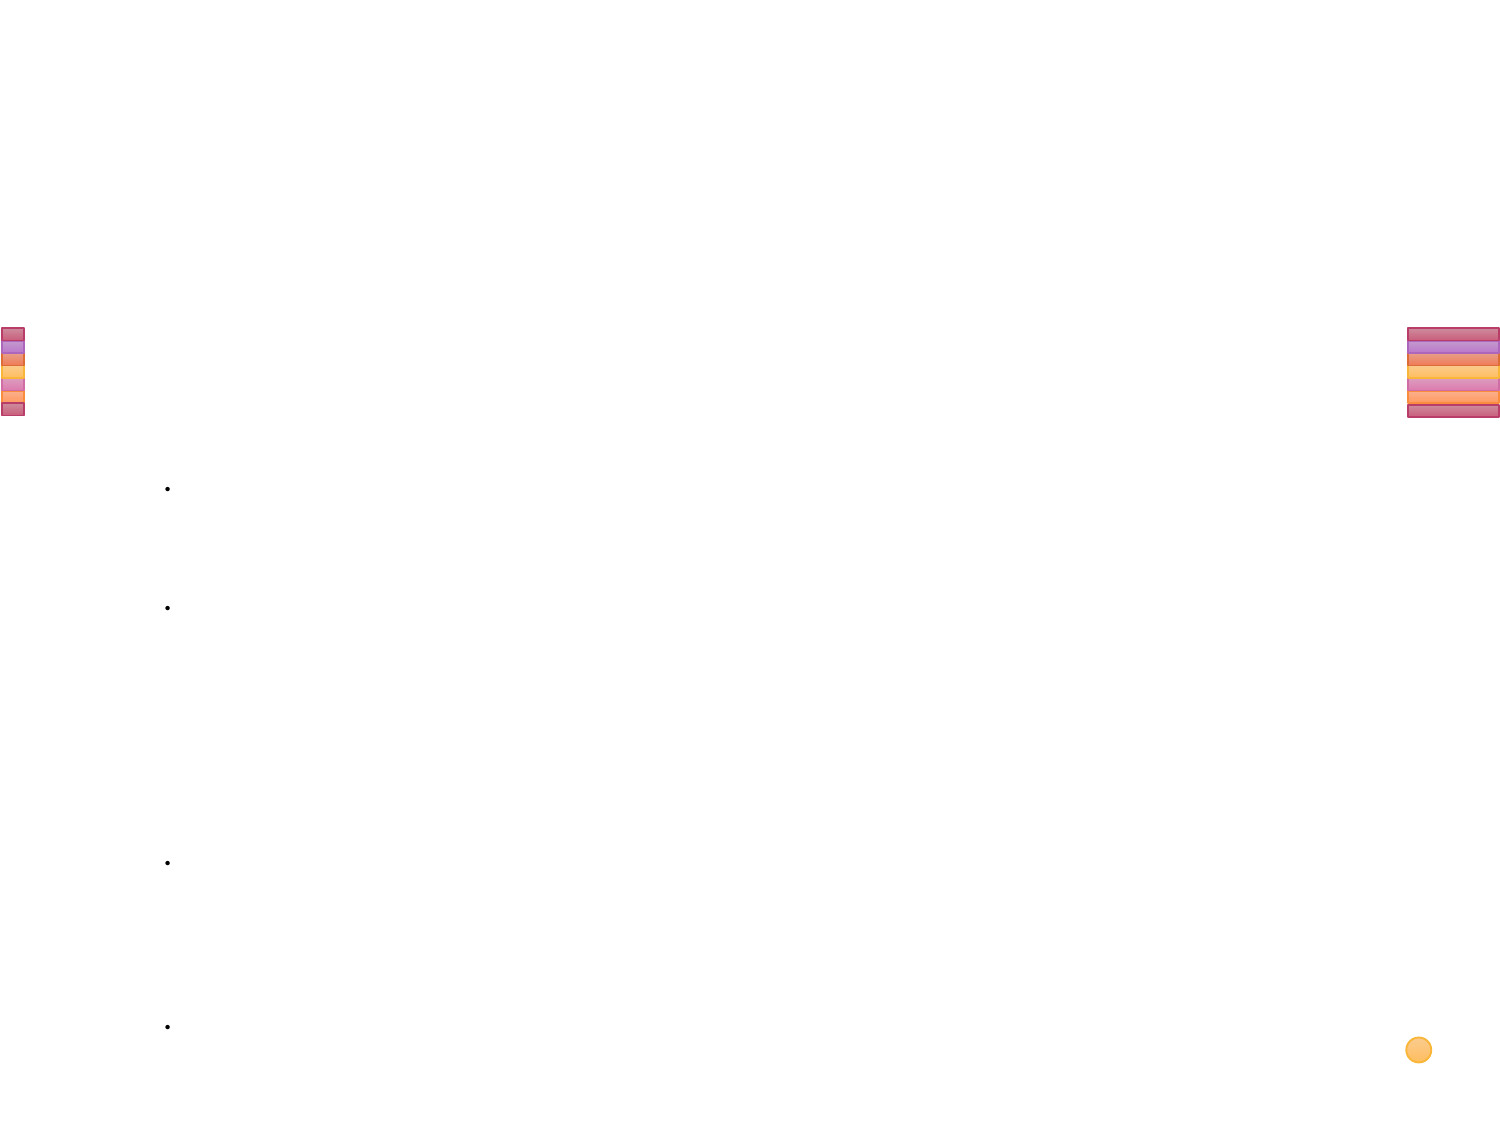

IV.- FLEXIBILIDAD FUNCIONAL (II)
# IV. 2.- Movilidad funcional
IV.2 .1 Clasificación de los cambios de funciones del trabajador
La movilidad funcional ordinaria, dejada al ius variandi empresarial (art.20.1 y 22.4 ET);
La movilidad funcional temporal extraordinaria, regulada en el art.39 ET, que comprende funciones de grupo superior o de grupo inferior, que sólo será posible si existen, además, razones técnicas u organizativas que la justifiquen y por el tiempo imprescindible para su atención.
La modificación sustancial de condiciones de trabajo, de carácter permanente no convencional, prevista en el art.41f) ET
La modificación sustancial de condiciones de trabajo, de carácter permanente convencional, prevista en el art.82.3f) ET